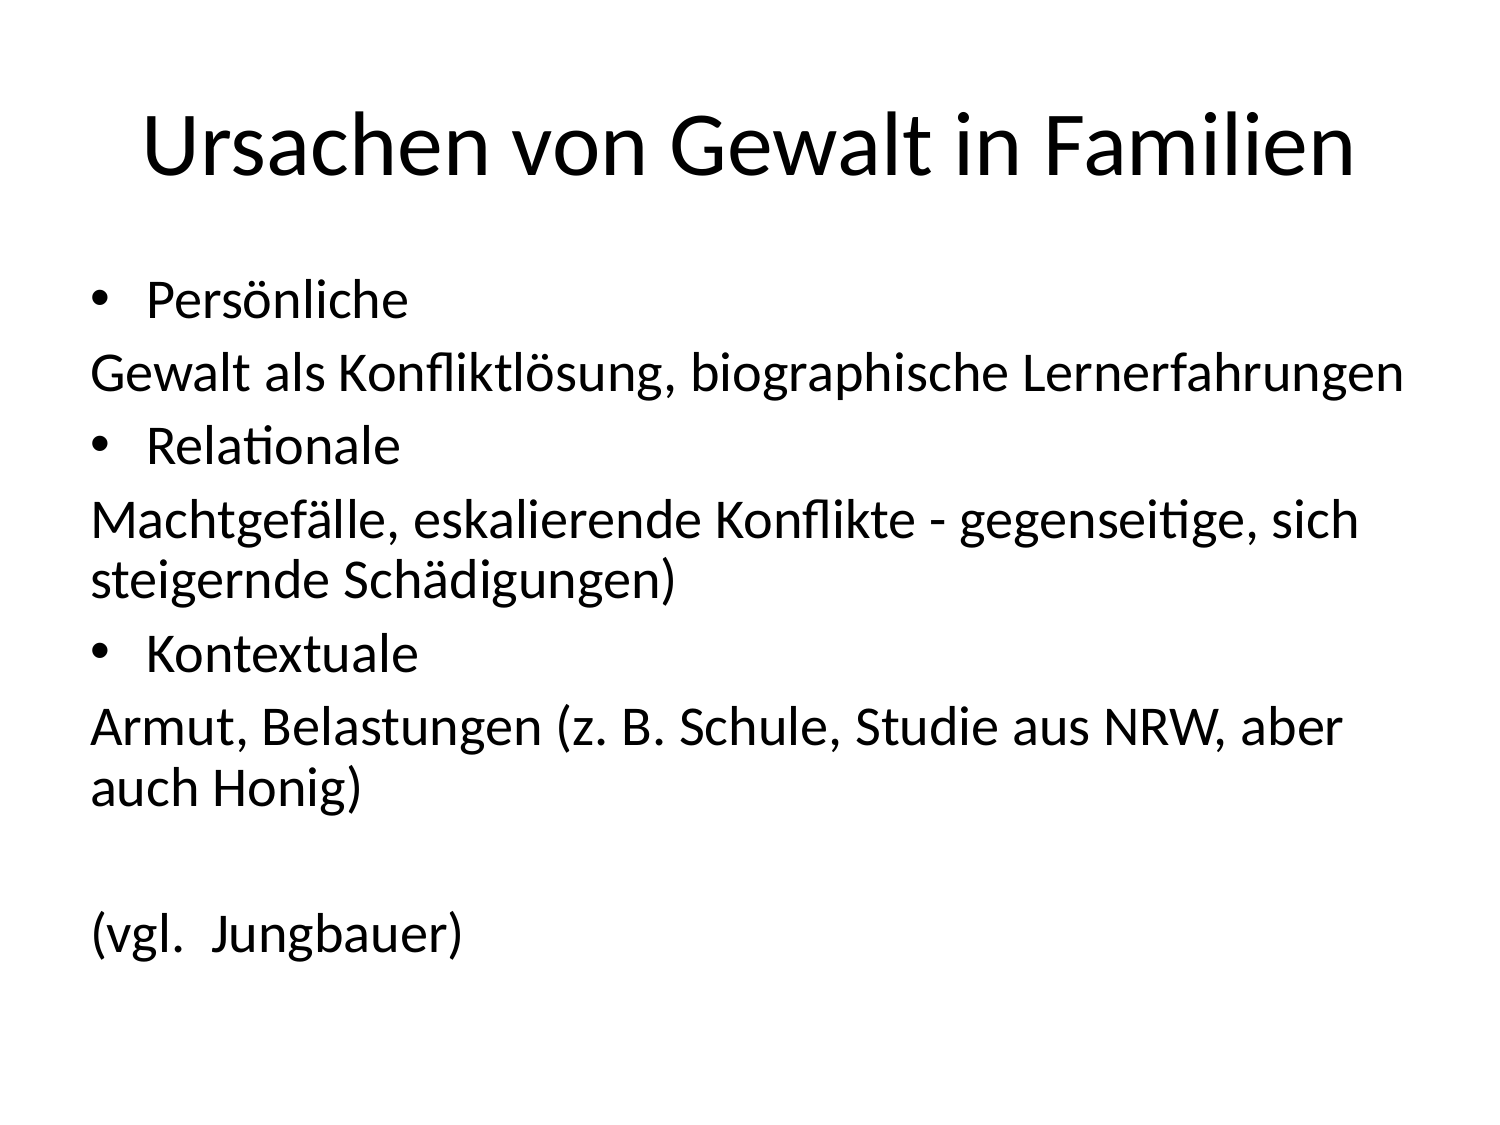

# Ursachen von Gewalt in Familien
Persönliche
Gewalt als Konfliktlösung, biographische Lernerfahrungen
Relationale
Machtgefälle, eskalierende Konflikte - gegenseitige, sich steigernde Schädigungen)
Kontextuale
Armut, Belastungen (z. B. Schule, Studie aus NRW, aber auch Honig)
(vgl. Jungbauer)